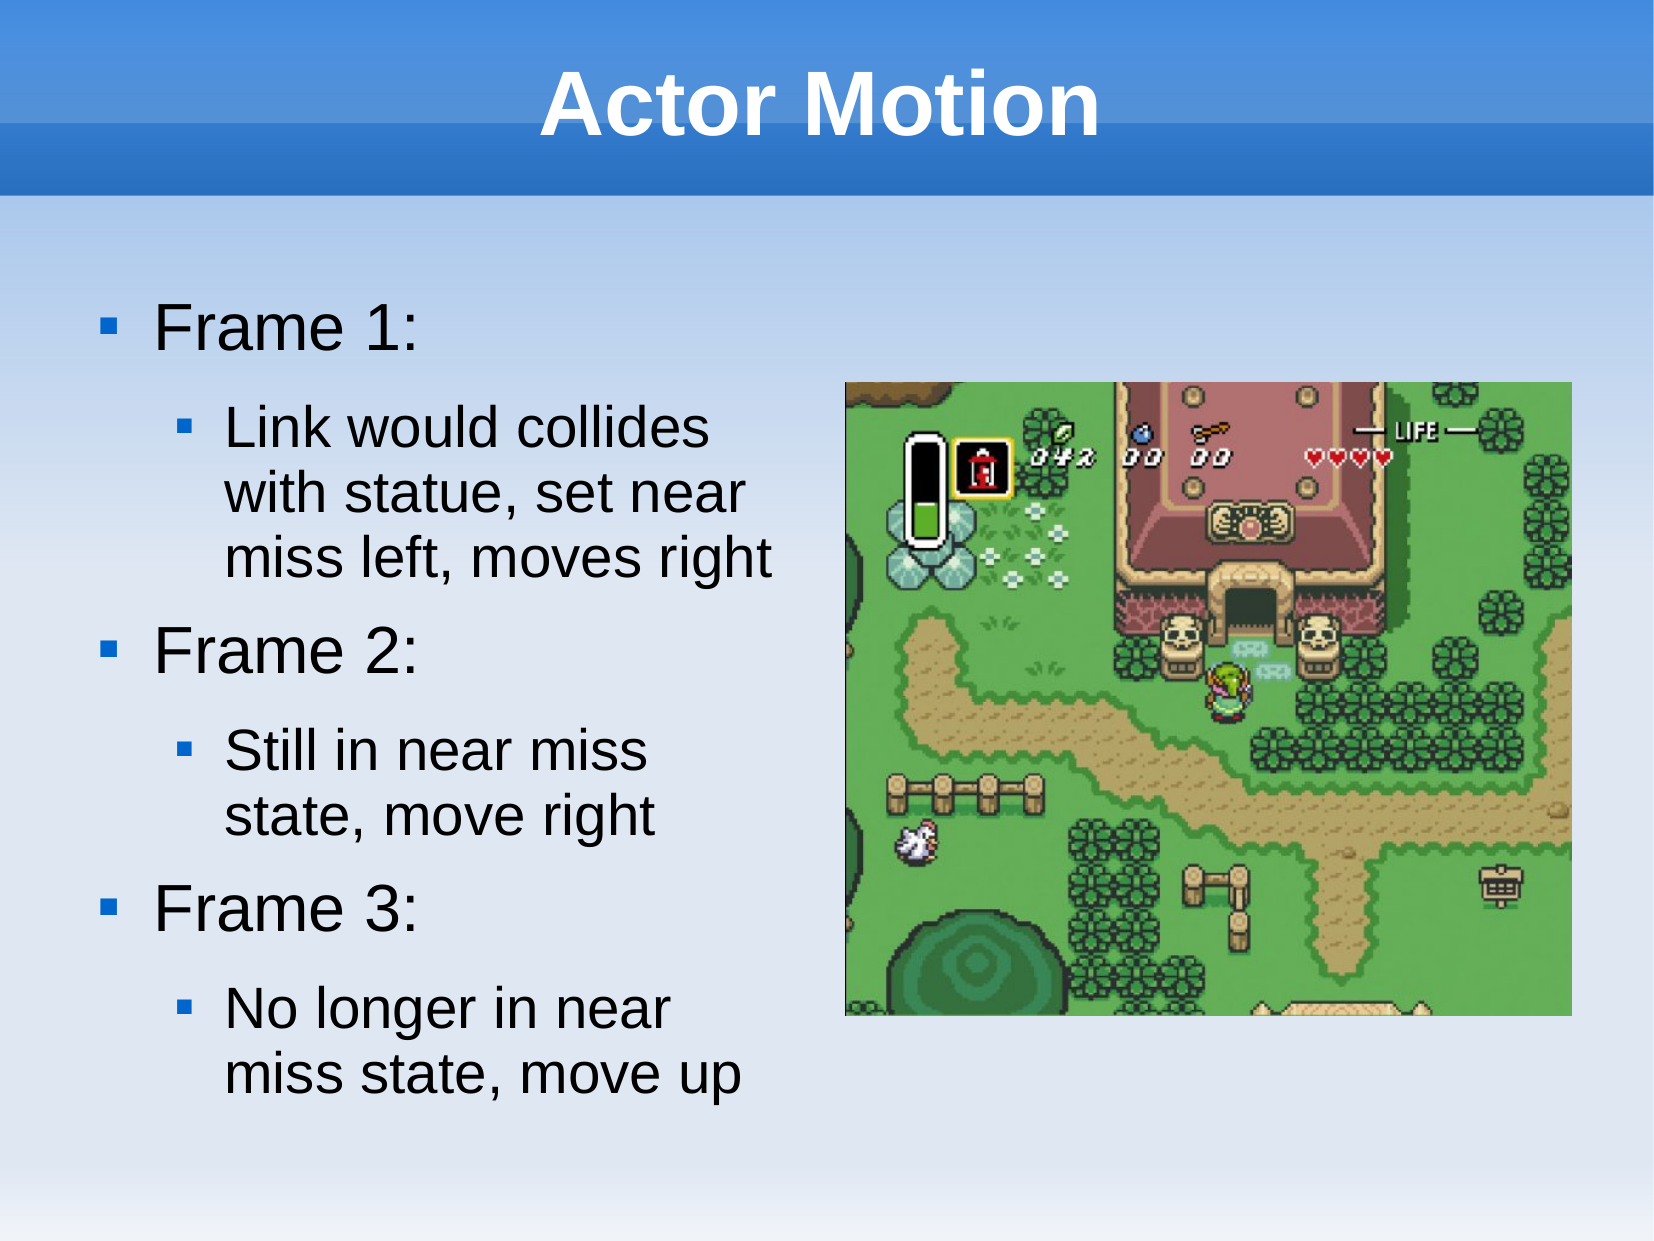

# Actor Motion
Frame 1:
Link would collides with statue, set near miss left, moves right
Frame 2:
Still in near miss state, move right
Frame 3:
No longer in near miss state, move up